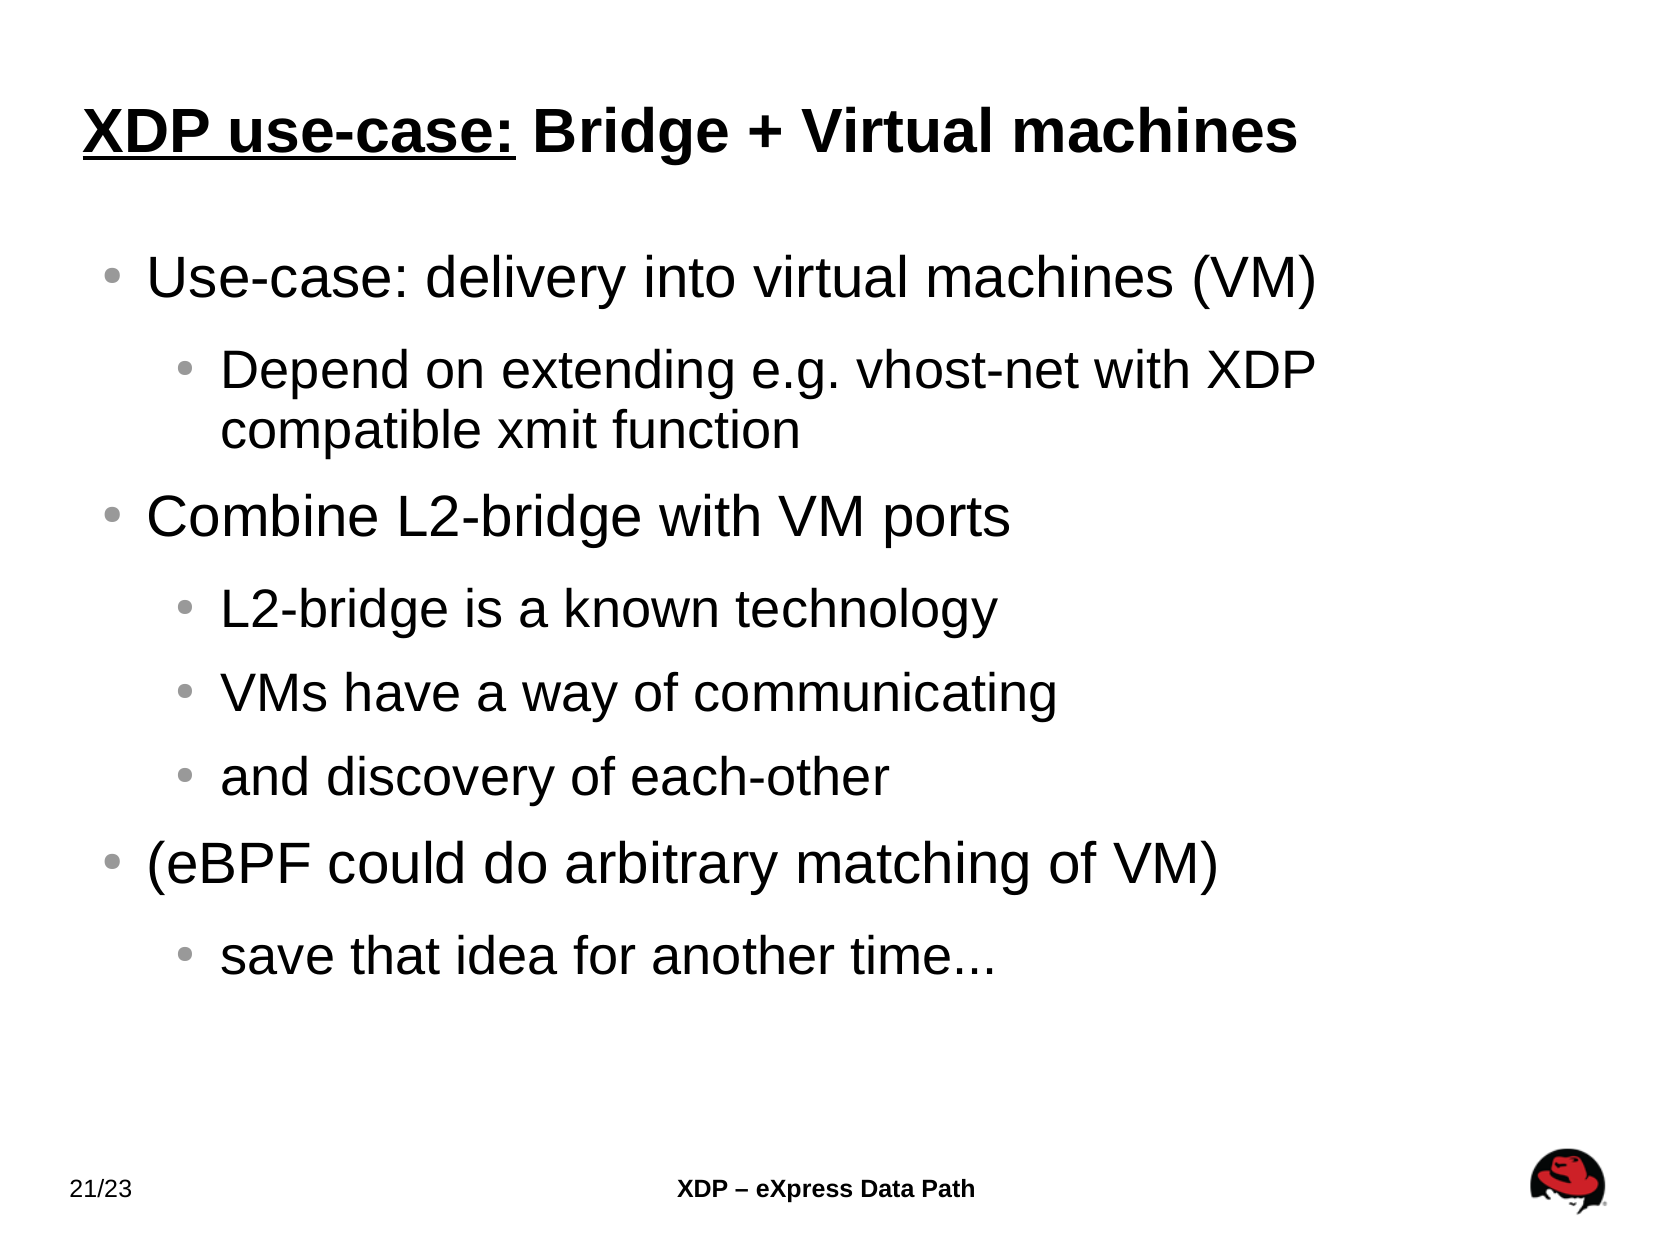

# XDP use-case: Bridge + Virtual machines
Use-case: delivery into virtual machines (VM)
Depend on extending e.g. vhost-net with XDP compatible xmit function
Combine L2-bridge with VM ports
L2-bridge is a known technology
VMs have a way of communicating
and discovery of each-other
(eBPF could do arbitrary matching of VM)
save that idea for another time...